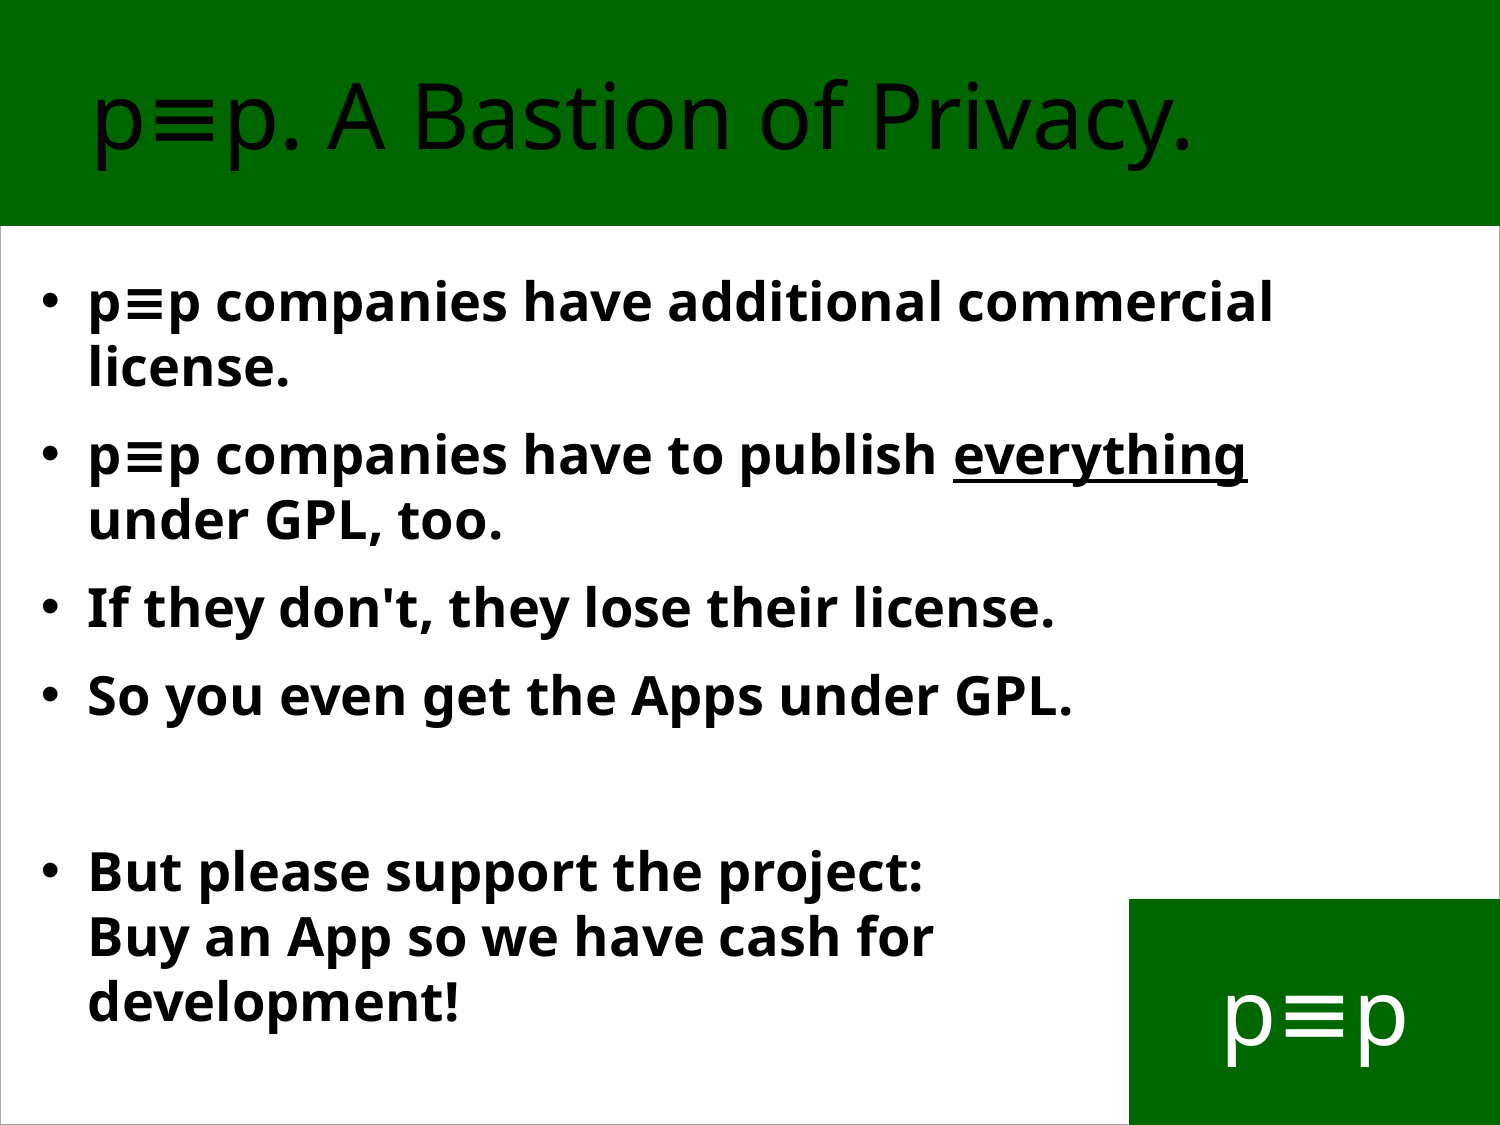

# p≡p. A Bastion of Privacy.
p≡p companies have additional commercial license.
p≡p companies have to publish everything under GPL, too.
If they don't, they lose their license.
So you even get the Apps under GPL.
But please support the project:
Buy an App so we have cash for
development!
p≡p